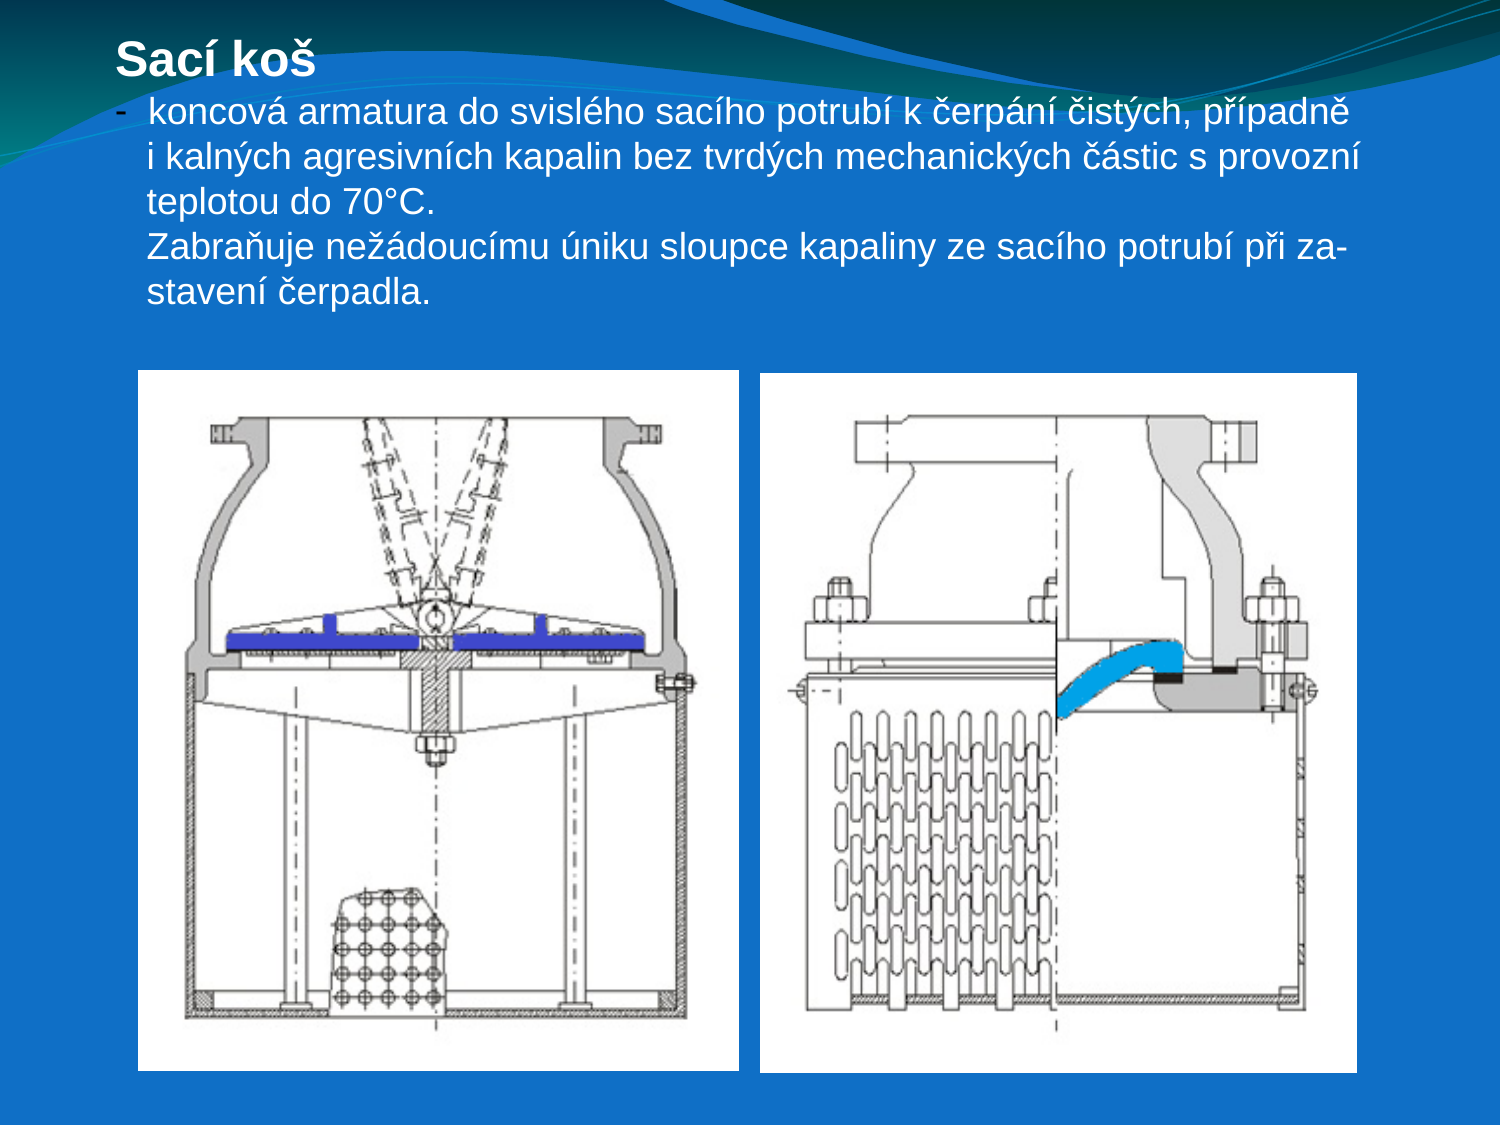

Sací koš
 koncová armatura do svislého sacího potrubí k čerpání čistých, případně
 i kalných agresivních kapalin bez tvrdých mechanických částic s provozní
 teplotou do 70°C.
 Zabraňuje nežádoucímu úniku sloupce kapaliny ze sacího potrubí při za-
 stavení čerpadla.